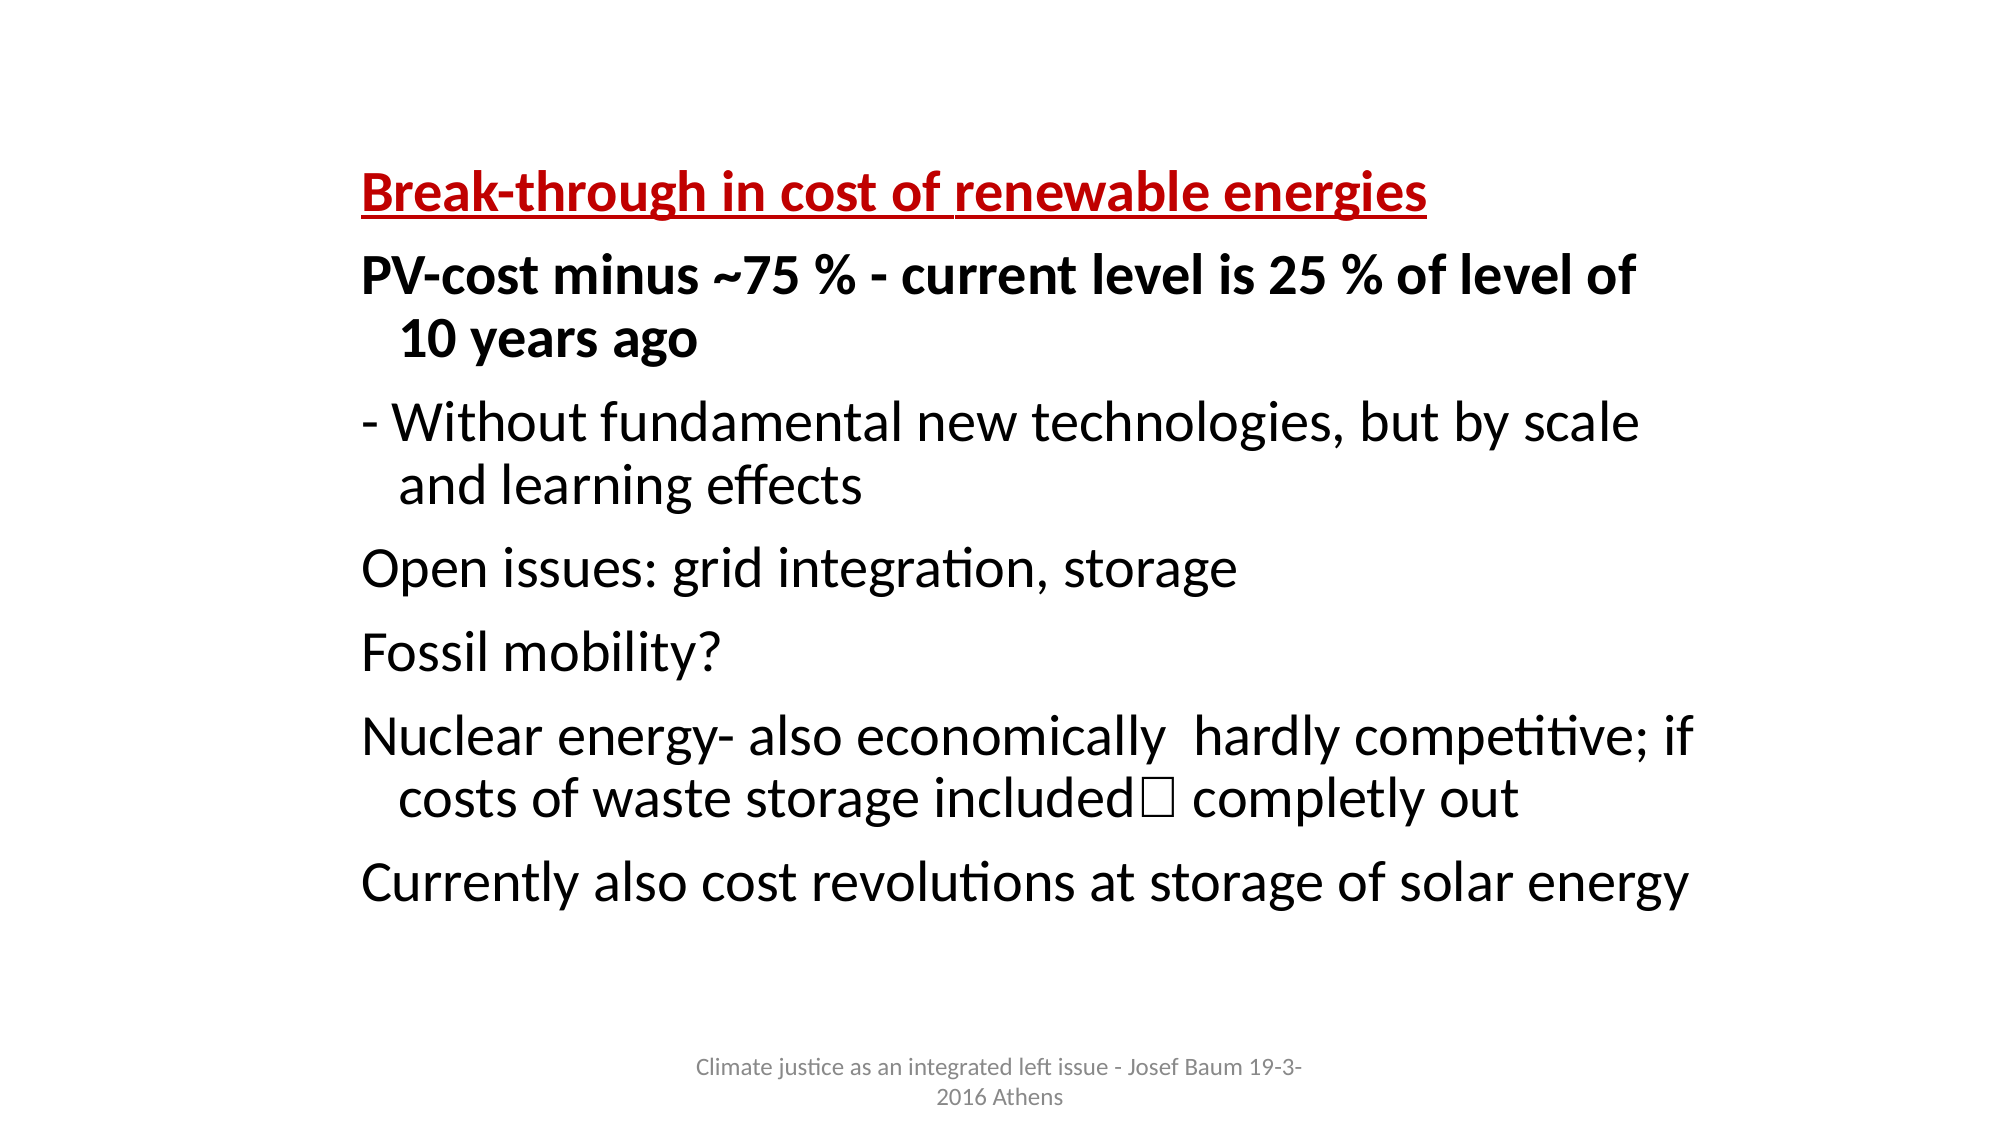

#
Break-through in cost of renewable energies
PV-cost minus ~75 % - current level is 25 % of level of 10 years ago
- Without fundamental new technologies, but by scale and learning effects
Open issues: grid integration, storage
Fossil mobility?
Nuclear energy- also economically hardly competitive; if costs of waste storage included completly out
Currently also cost revolutions at storage of solar energy
Climate justice as an integrated left issue - Josef Baum 19-3-2016 Athens